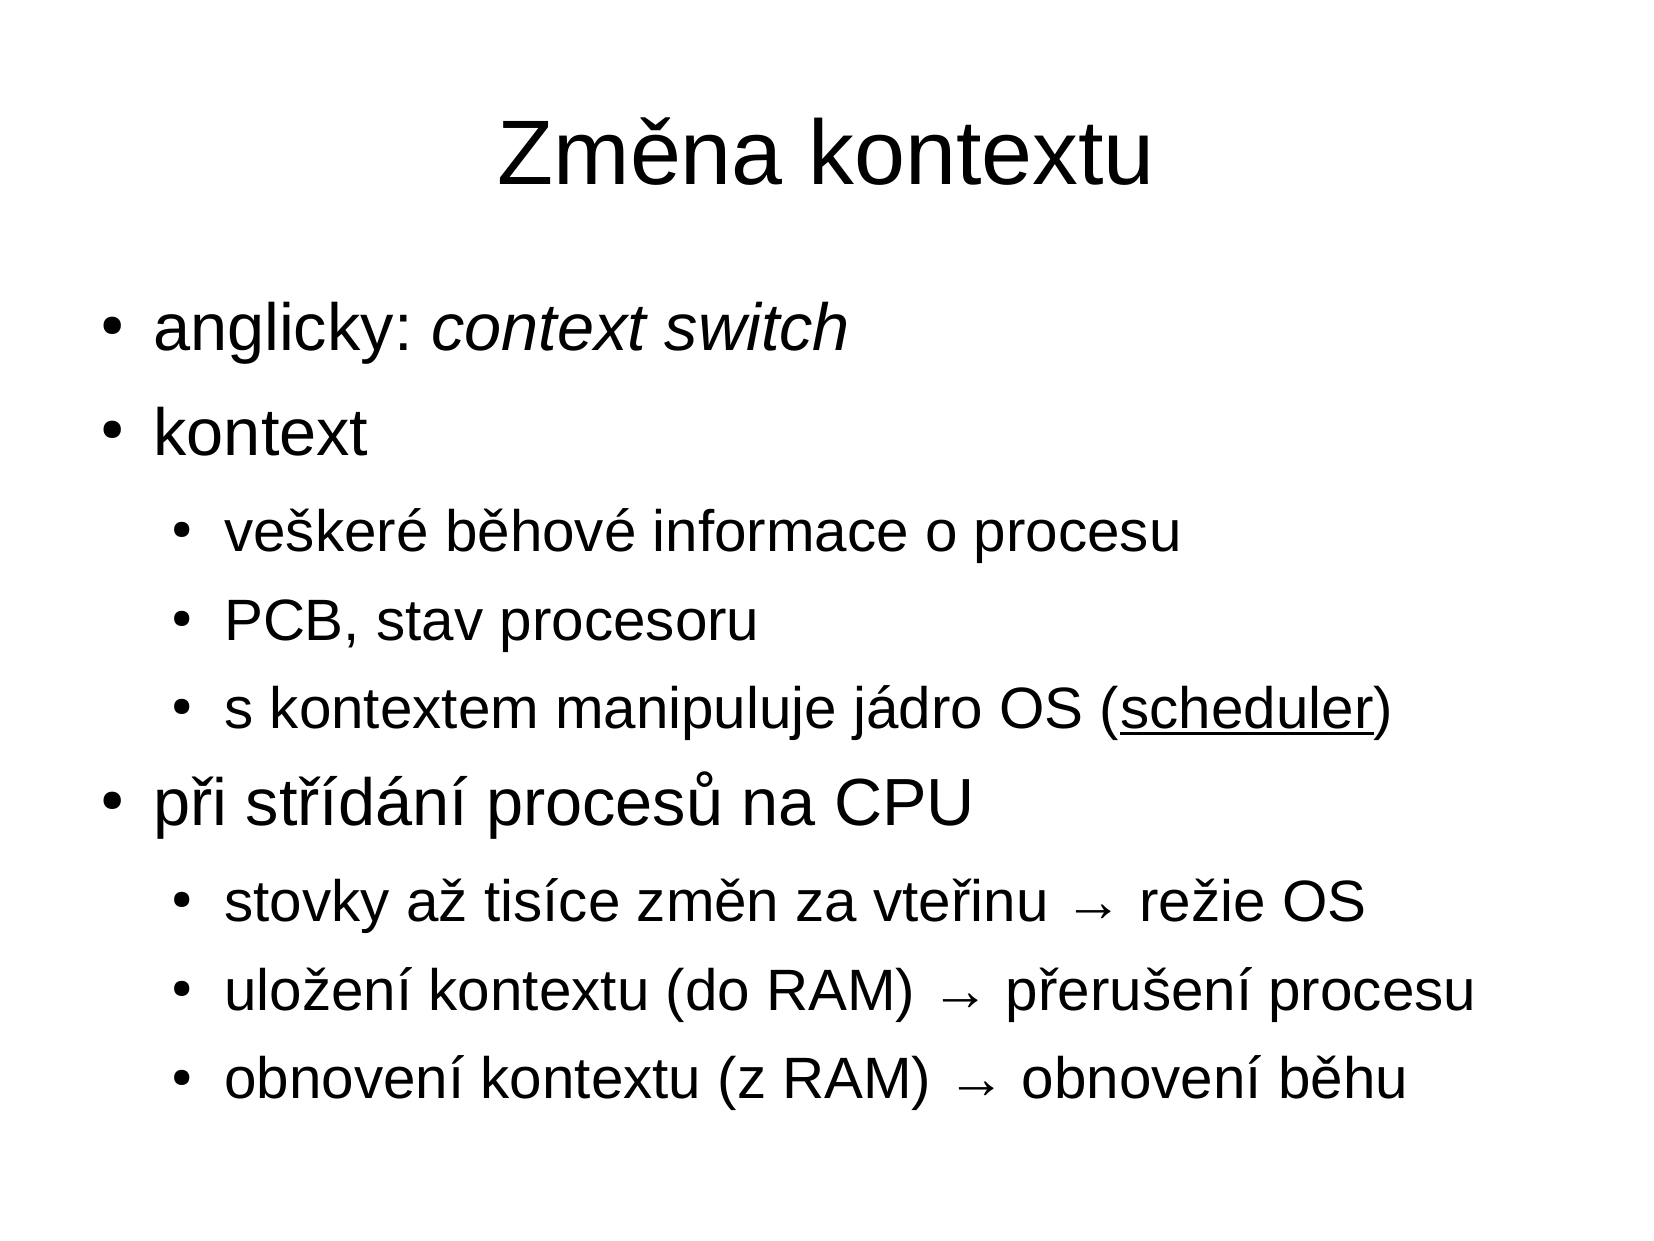

# Změna kontextu
anglicky: context switch
kontext
veškeré běhové informace o procesu
PCB, stav procesoru
s kontextem manipuluje jádro OS (scheduler)
při střídání procesů na CPU
stovky až tisíce změn za vteřinu → režie OS
uložení kontextu (do RAM) → přerušení procesu
obnovení kontextu (z RAM) → obnovení běhu